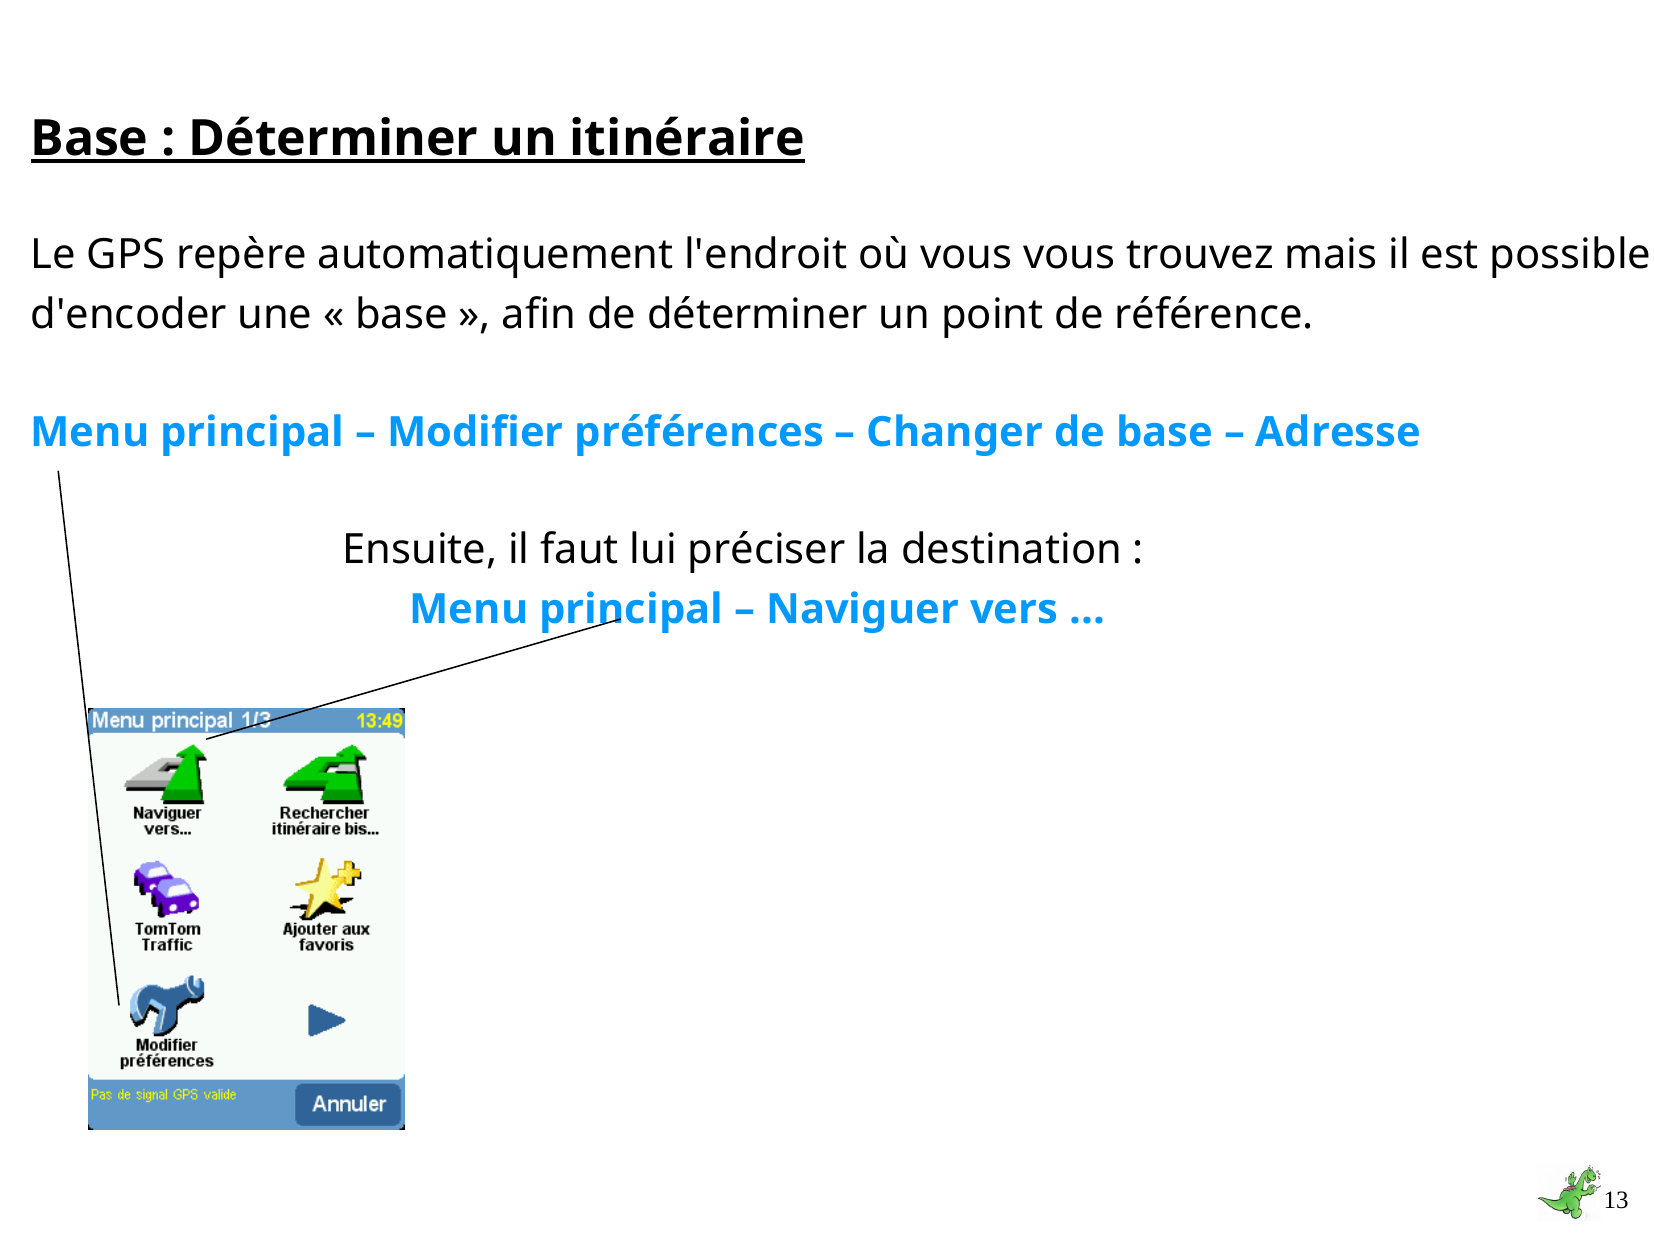

Base : Déterminer un itinéraire
Le GPS repère automatiquement l'endroit où vous vous trouvez mais il est possible d'encoder une « base », afin de déterminer un point de référence.
Menu principal – Modifier préférences – Changer de base – Adresse
 Ensuite, il faut lui préciser la destination :
					 Menu principal – Naviguer vers ...
13